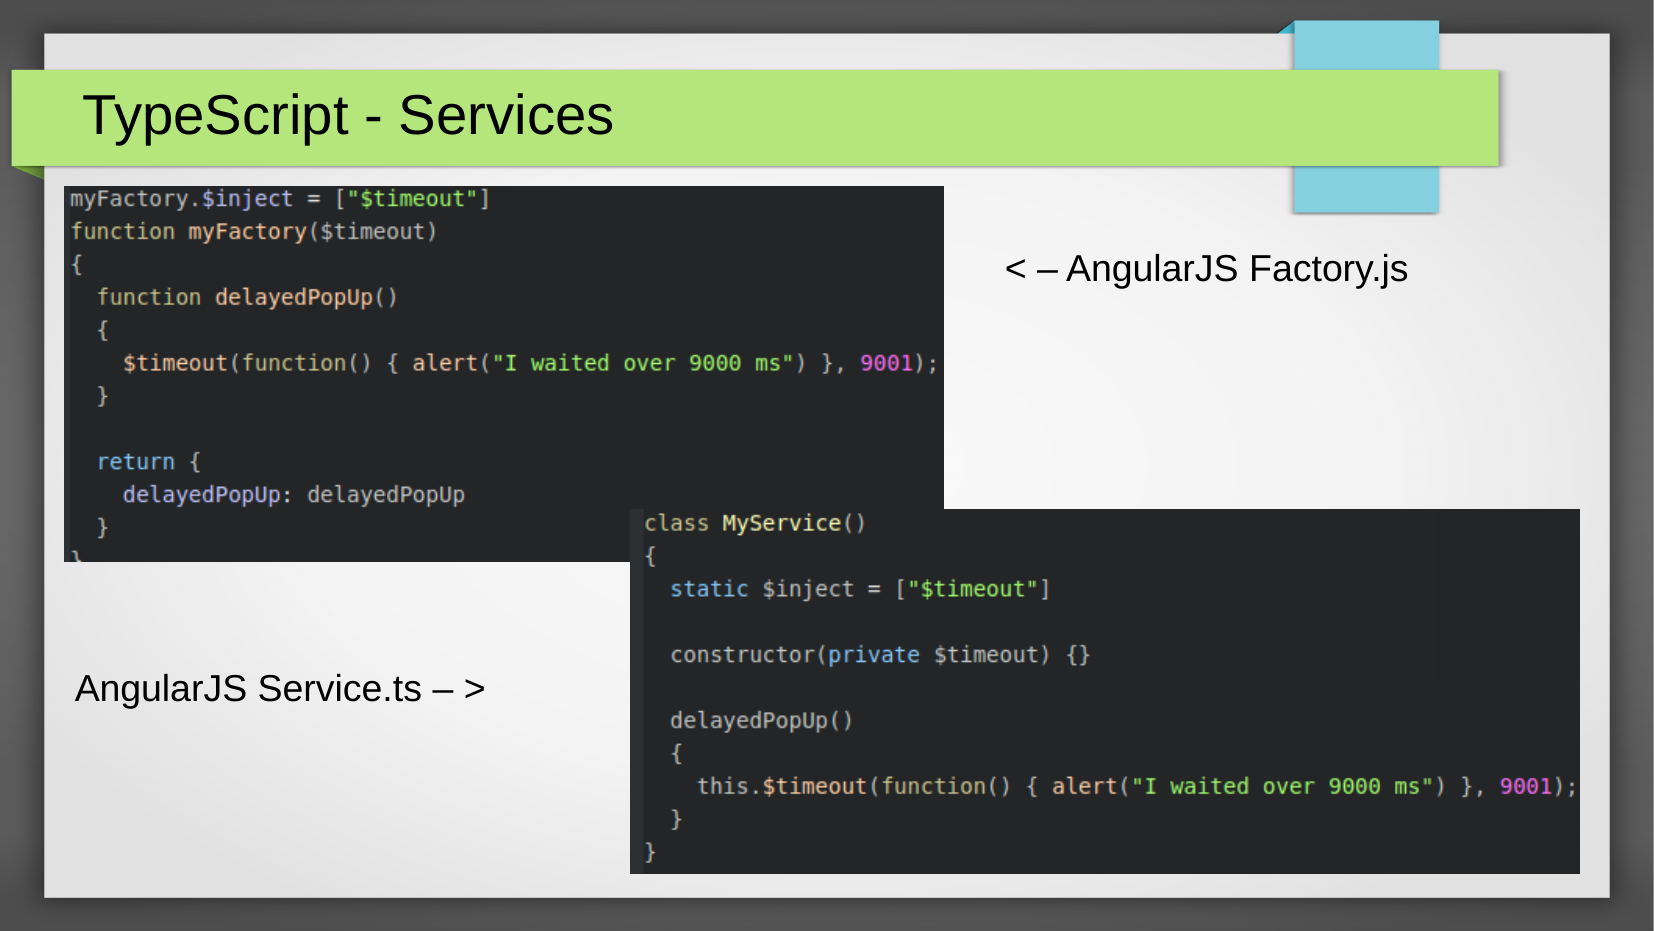

# TypeScript - Services
< – AngularJS Factory.js
AngularJS Service.ts – >